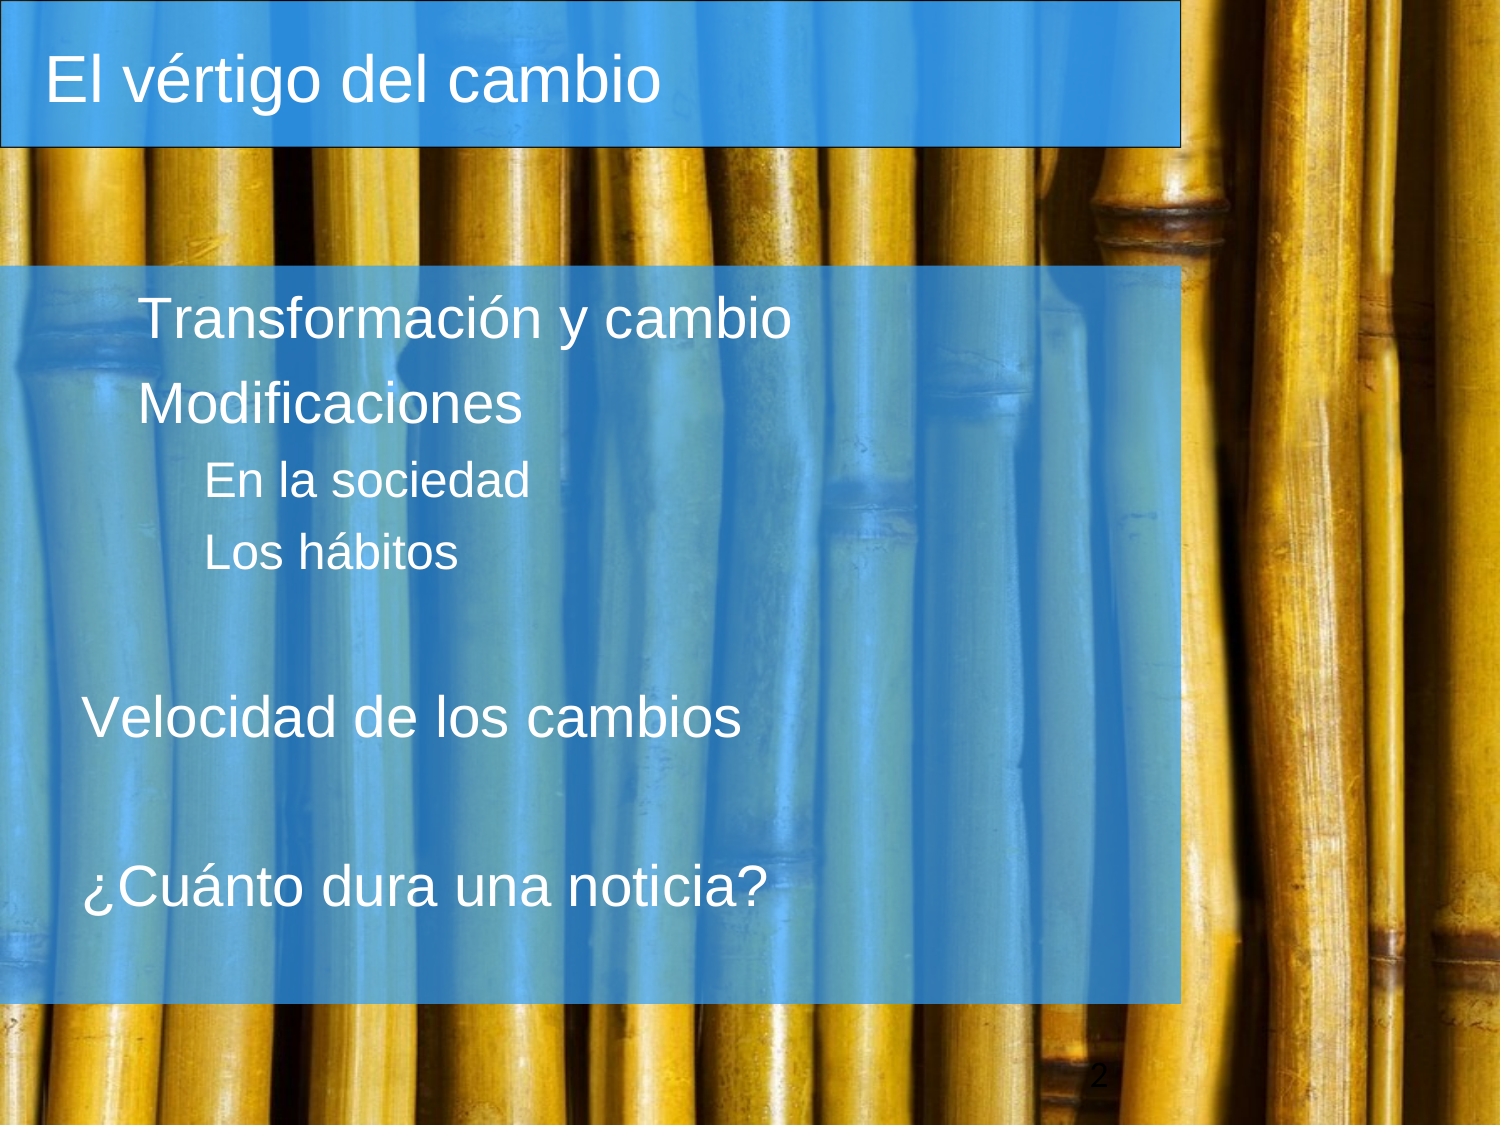

# El vértigo del cambio
Transformación y cambio
Modificaciones
En la sociedad
Los hábitos
Velocidad de los cambios
¿Cuánto dura una noticia?
2